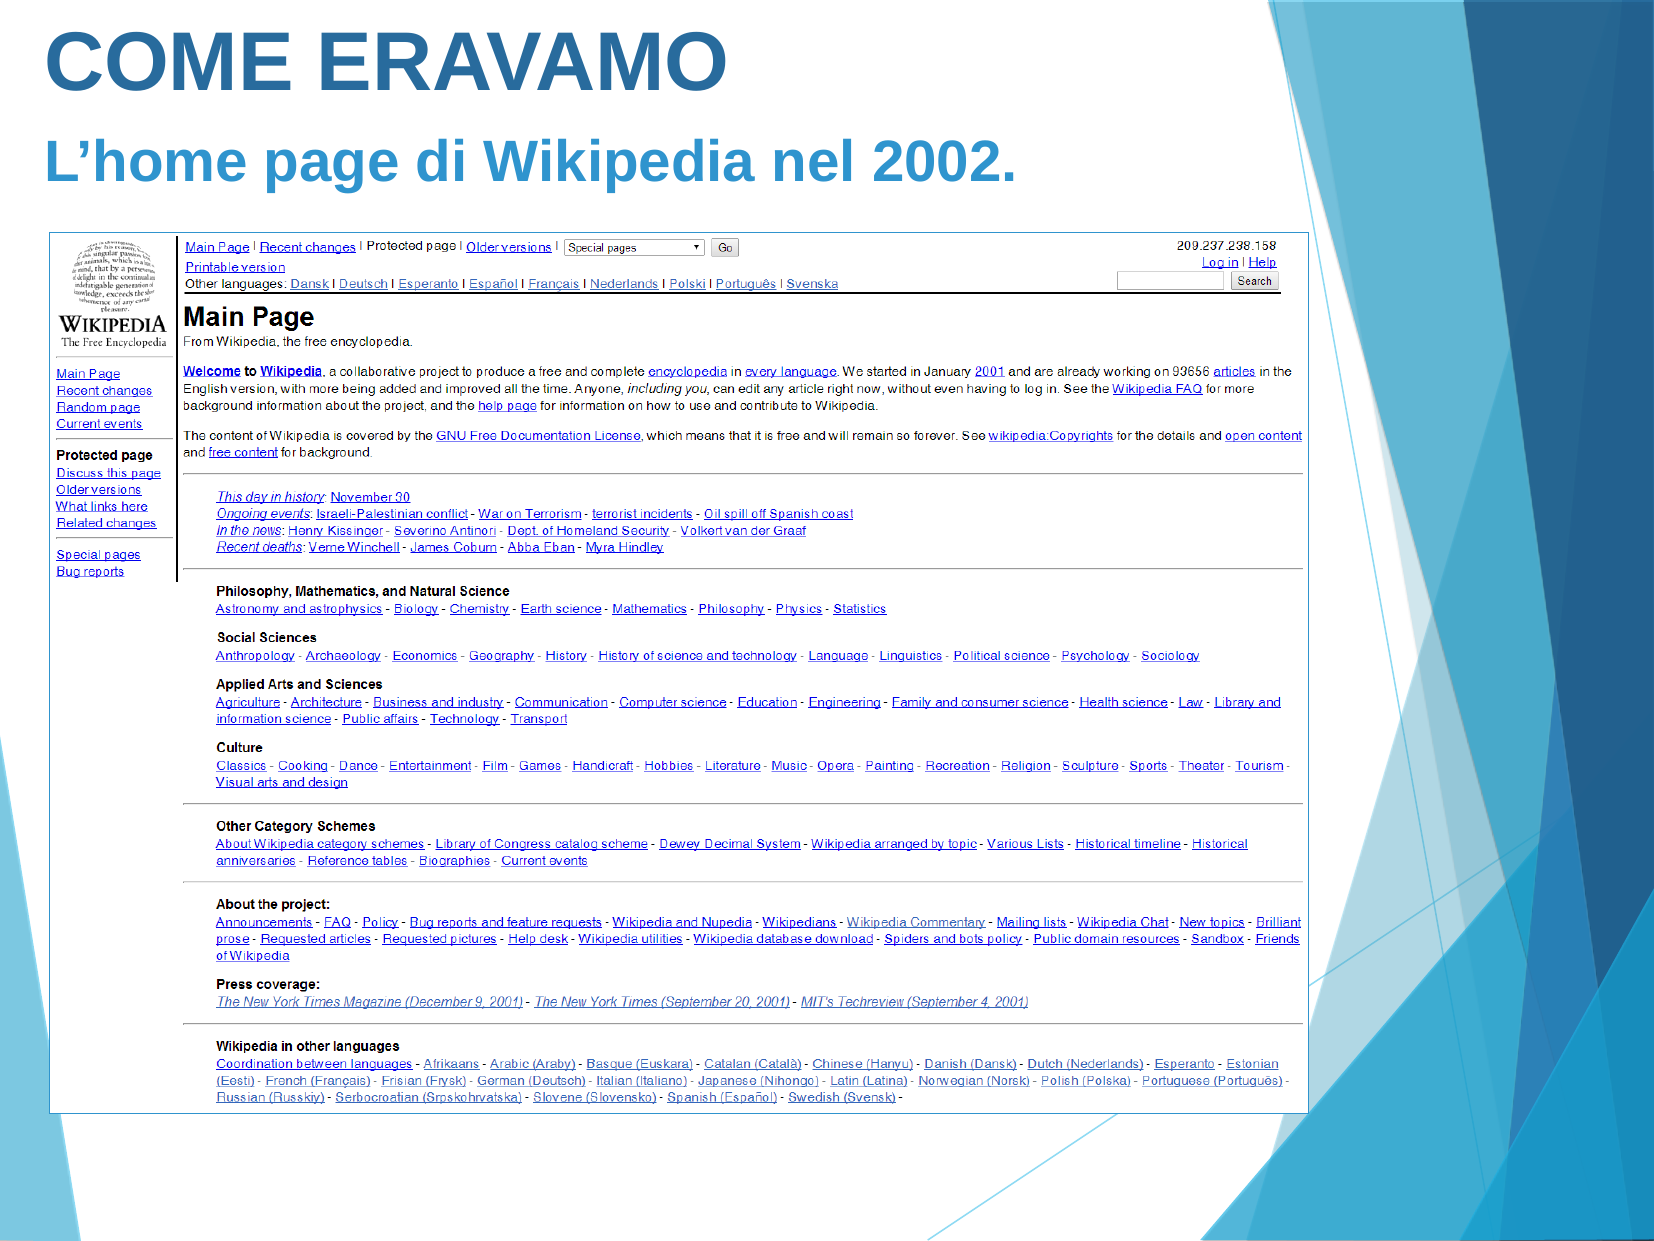

COME ERAVAMO
L’home page di Wikipedia nel 2002.